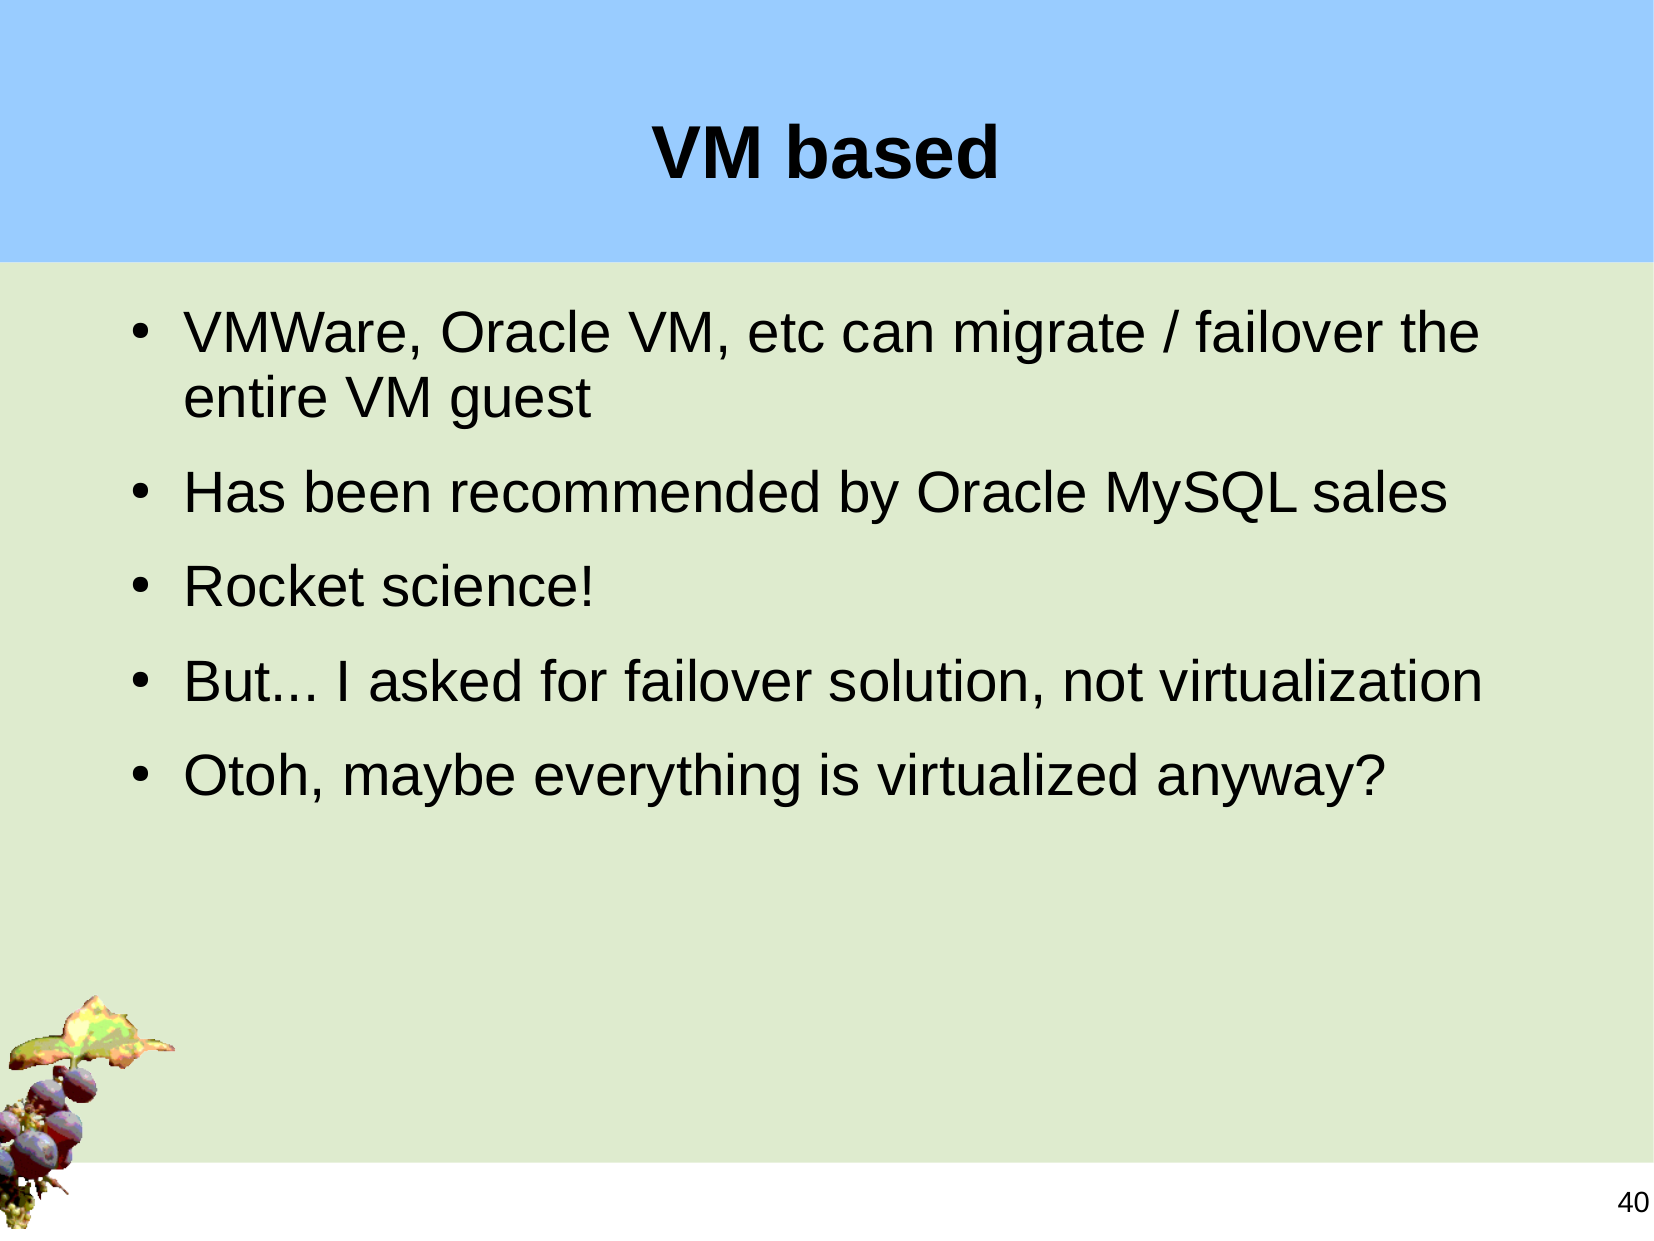

# VM based
VMWare, Oracle VM, etc can migrate / failover the entire VM guest
Has been recommended by Oracle MySQL sales
Rocket science!
But... I asked for failover solution, not virtualization
Otoh, maybe everything is virtualized anyway?
40